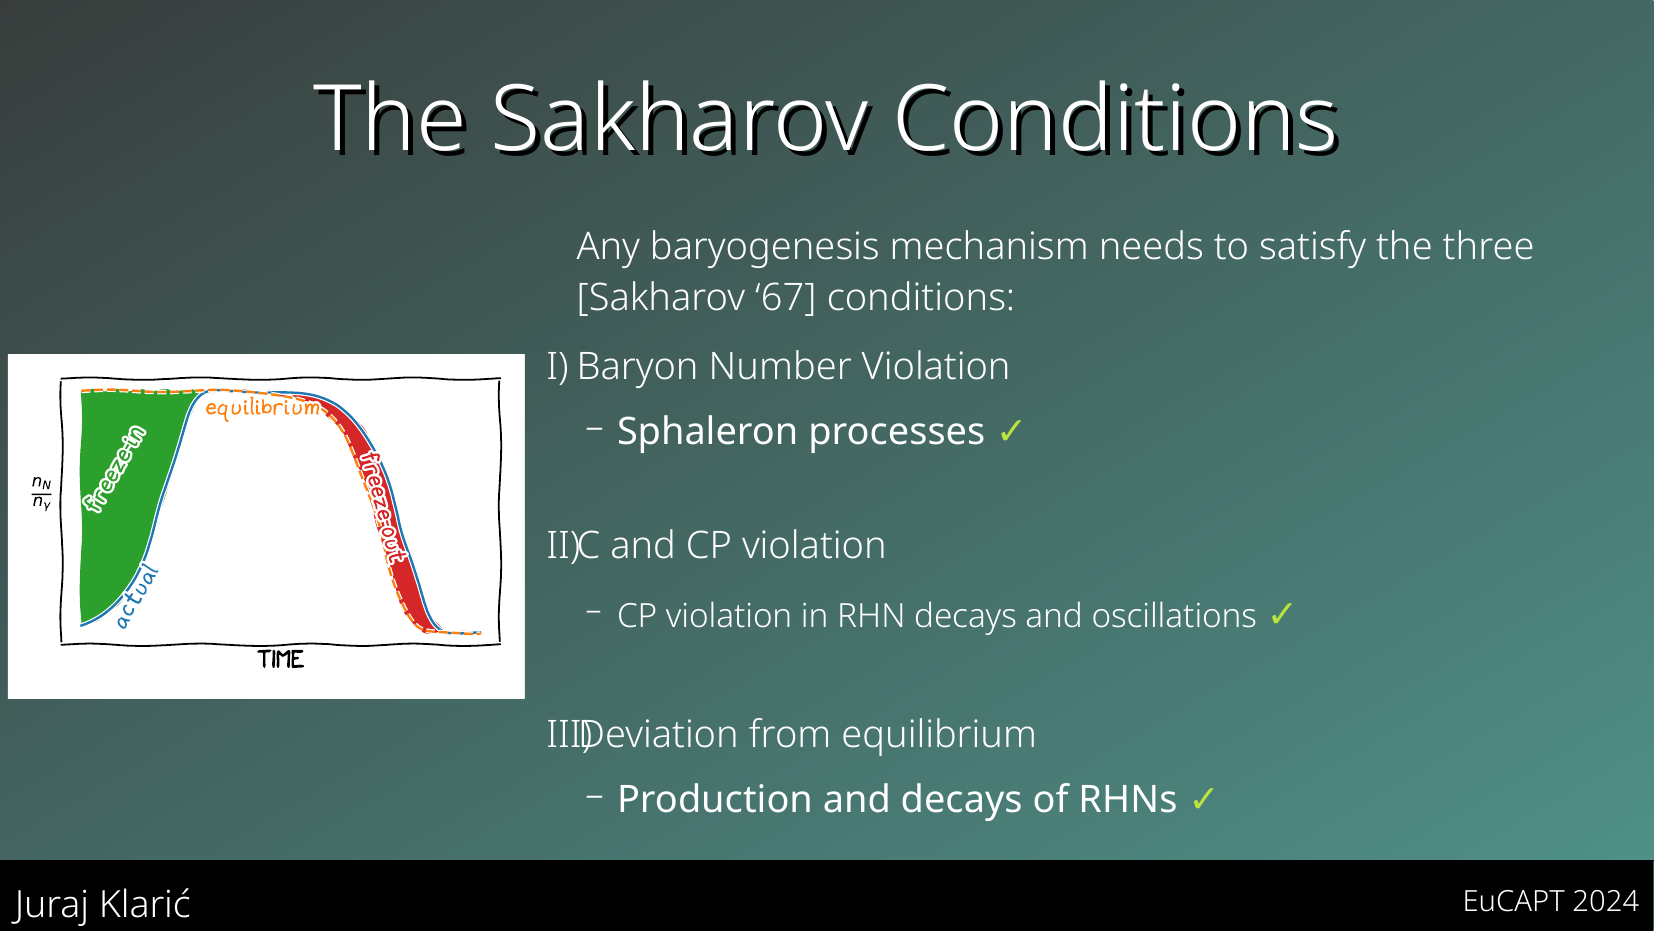

# The Sakharov Conditions
Any baryogenesis mechanism needs to satisfy the three [Sakharov ‘67] conditions:
Baryon Number Violation
Sphaleron processes ✓
C and CP violation
CP violation in RHN decays and oscillations ✓
Deviation from equilibrium
Production and decays of RHNs ✓
Juraj Klarić
EuCAPT 2024